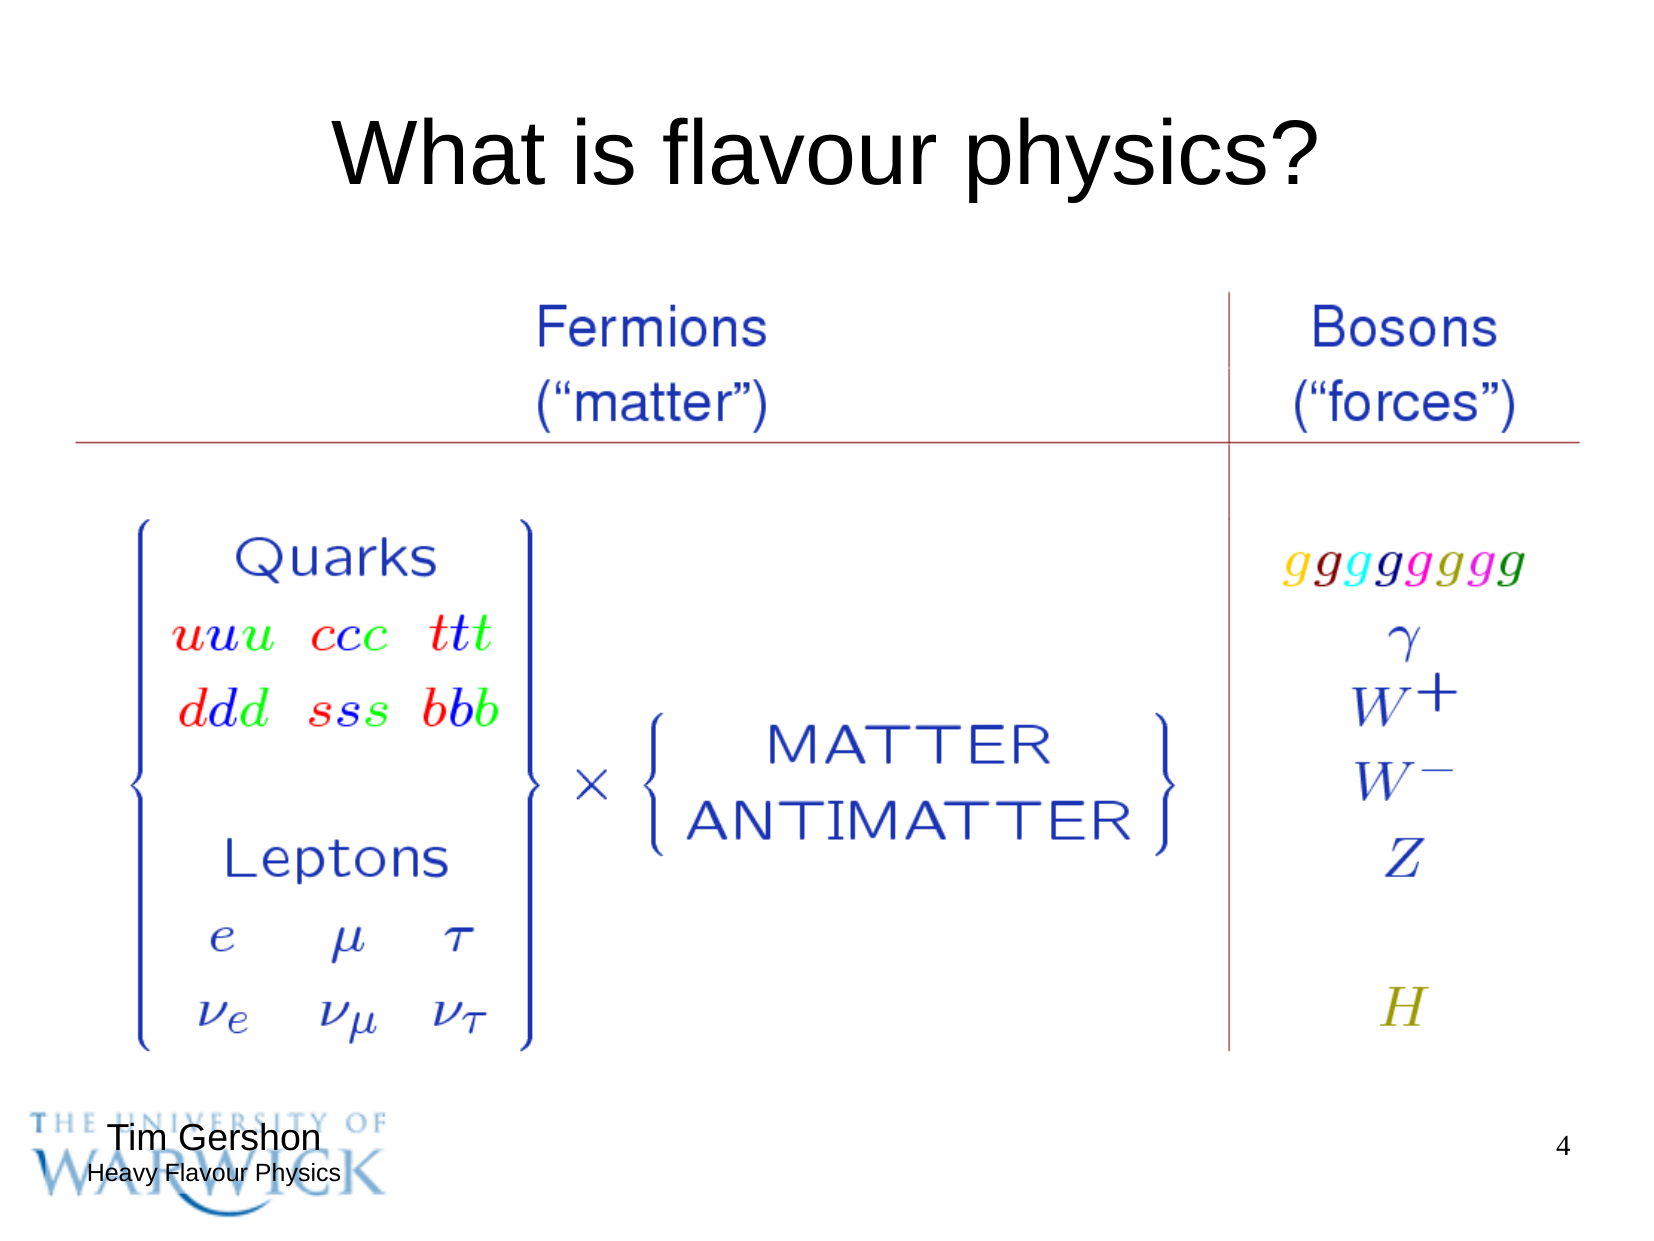

# What is flavour physics?
Tim Gershon
Heavy Flavour Physics
4